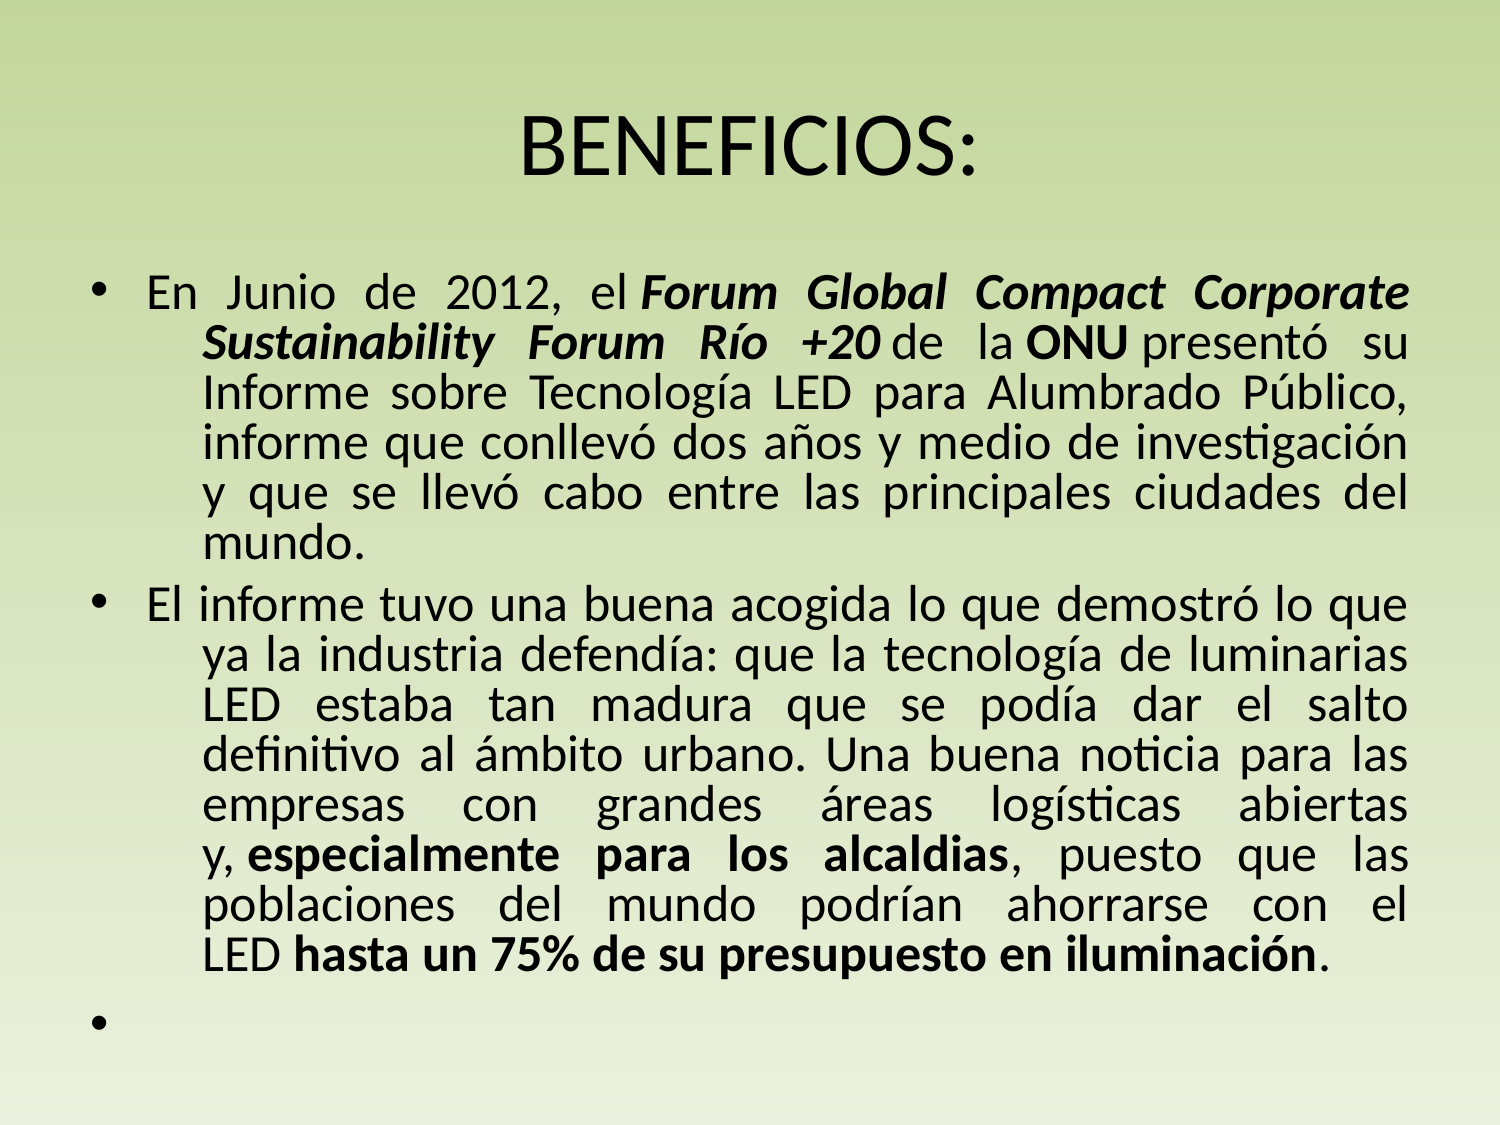

# BENEFICIOS:
En Junio de 2012, el Forum Global Compact Corporate Sustainability Forum Río +20 de la ONU presentó su Informe sobre Tecnología LED para Alumbrado Público, informe que conllevó dos años y medio de investigación y que se llevó cabo entre las principales ciudades del mundo.
El informe tuvo una buena acogida lo que demostró lo que ya la industria defendía: que la tecnología de luminarias LED estaba tan madura que se podía dar el salto definitivo al ámbito urbano. Una buena noticia para las empresas con grandes áreas logísticas abiertas y, especialmente para los alcaldias, puesto que las poblaciones del mundo podrían ahorrarse con el LED hasta un 75% de su presupuesto en iluminación.